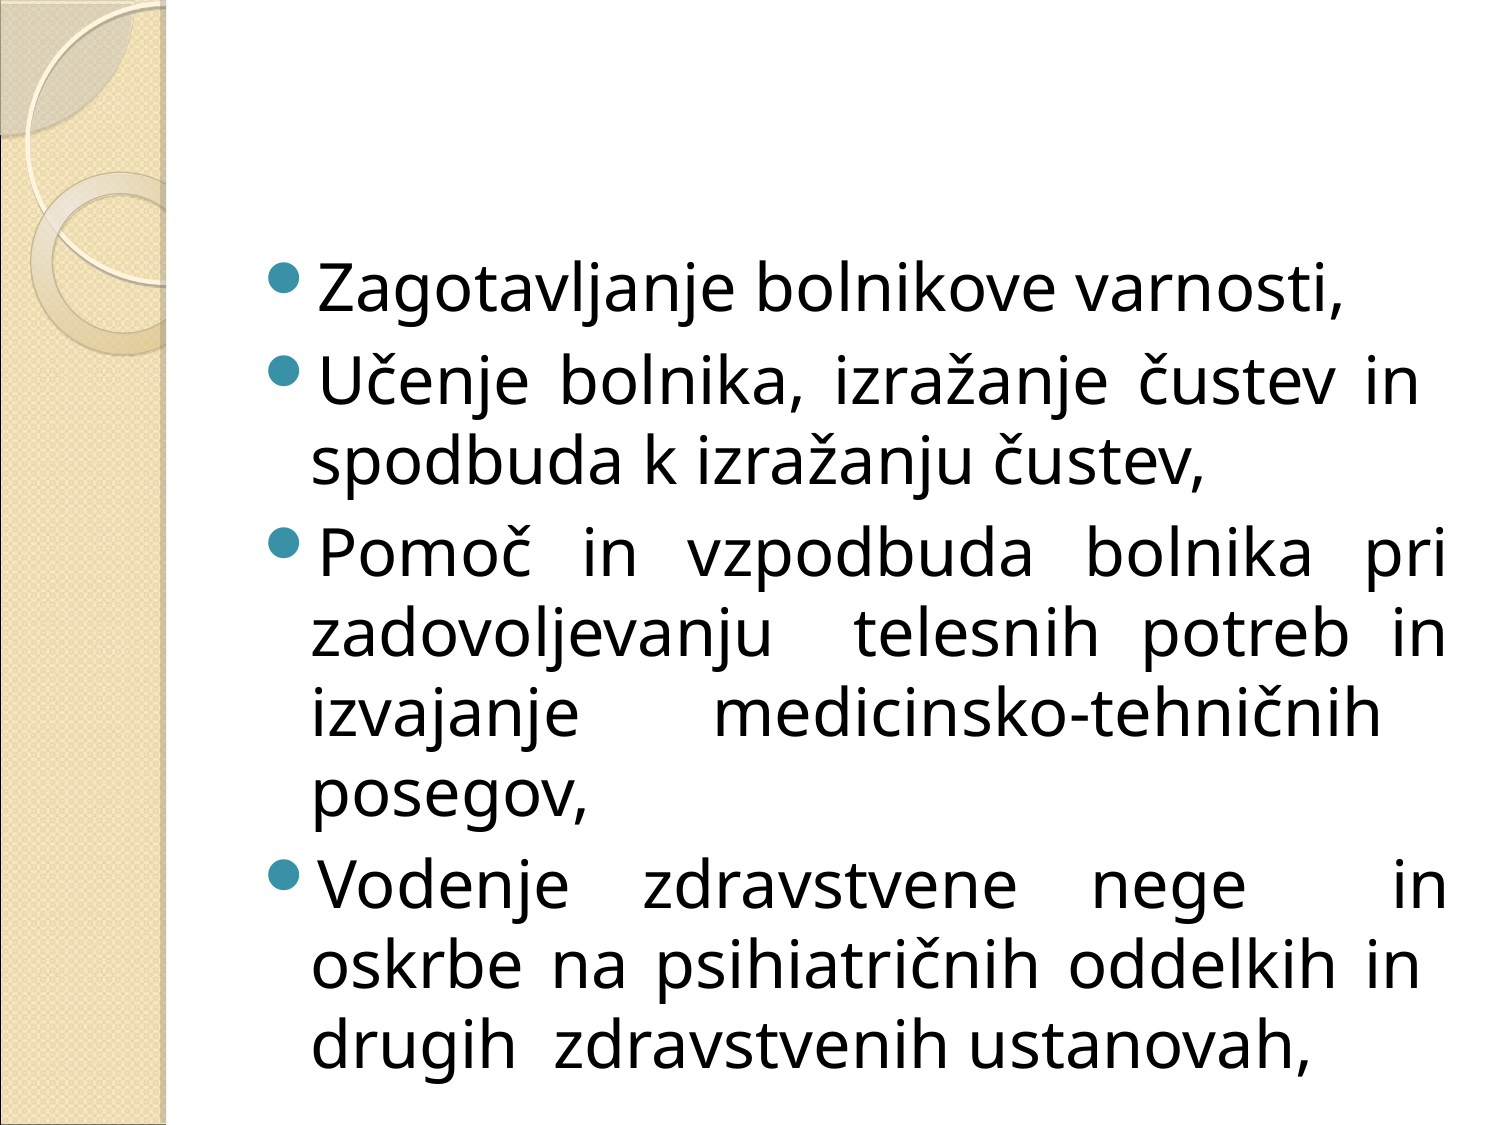

#
Zagotavljanje bolnikove varnosti,
Učenje bolnika, izražanje čustev in spodbuda k izražanju čustev,
Pomoč in vzpodbuda bolnika pri zadovoljevanju telesnih potreb in izvajanje medicinsko-tehničnih posegov,
Vodenje zdravstvene nege in oskrbe na psihiatričnih oddelkih in drugih zdravstvenih ustanovah,